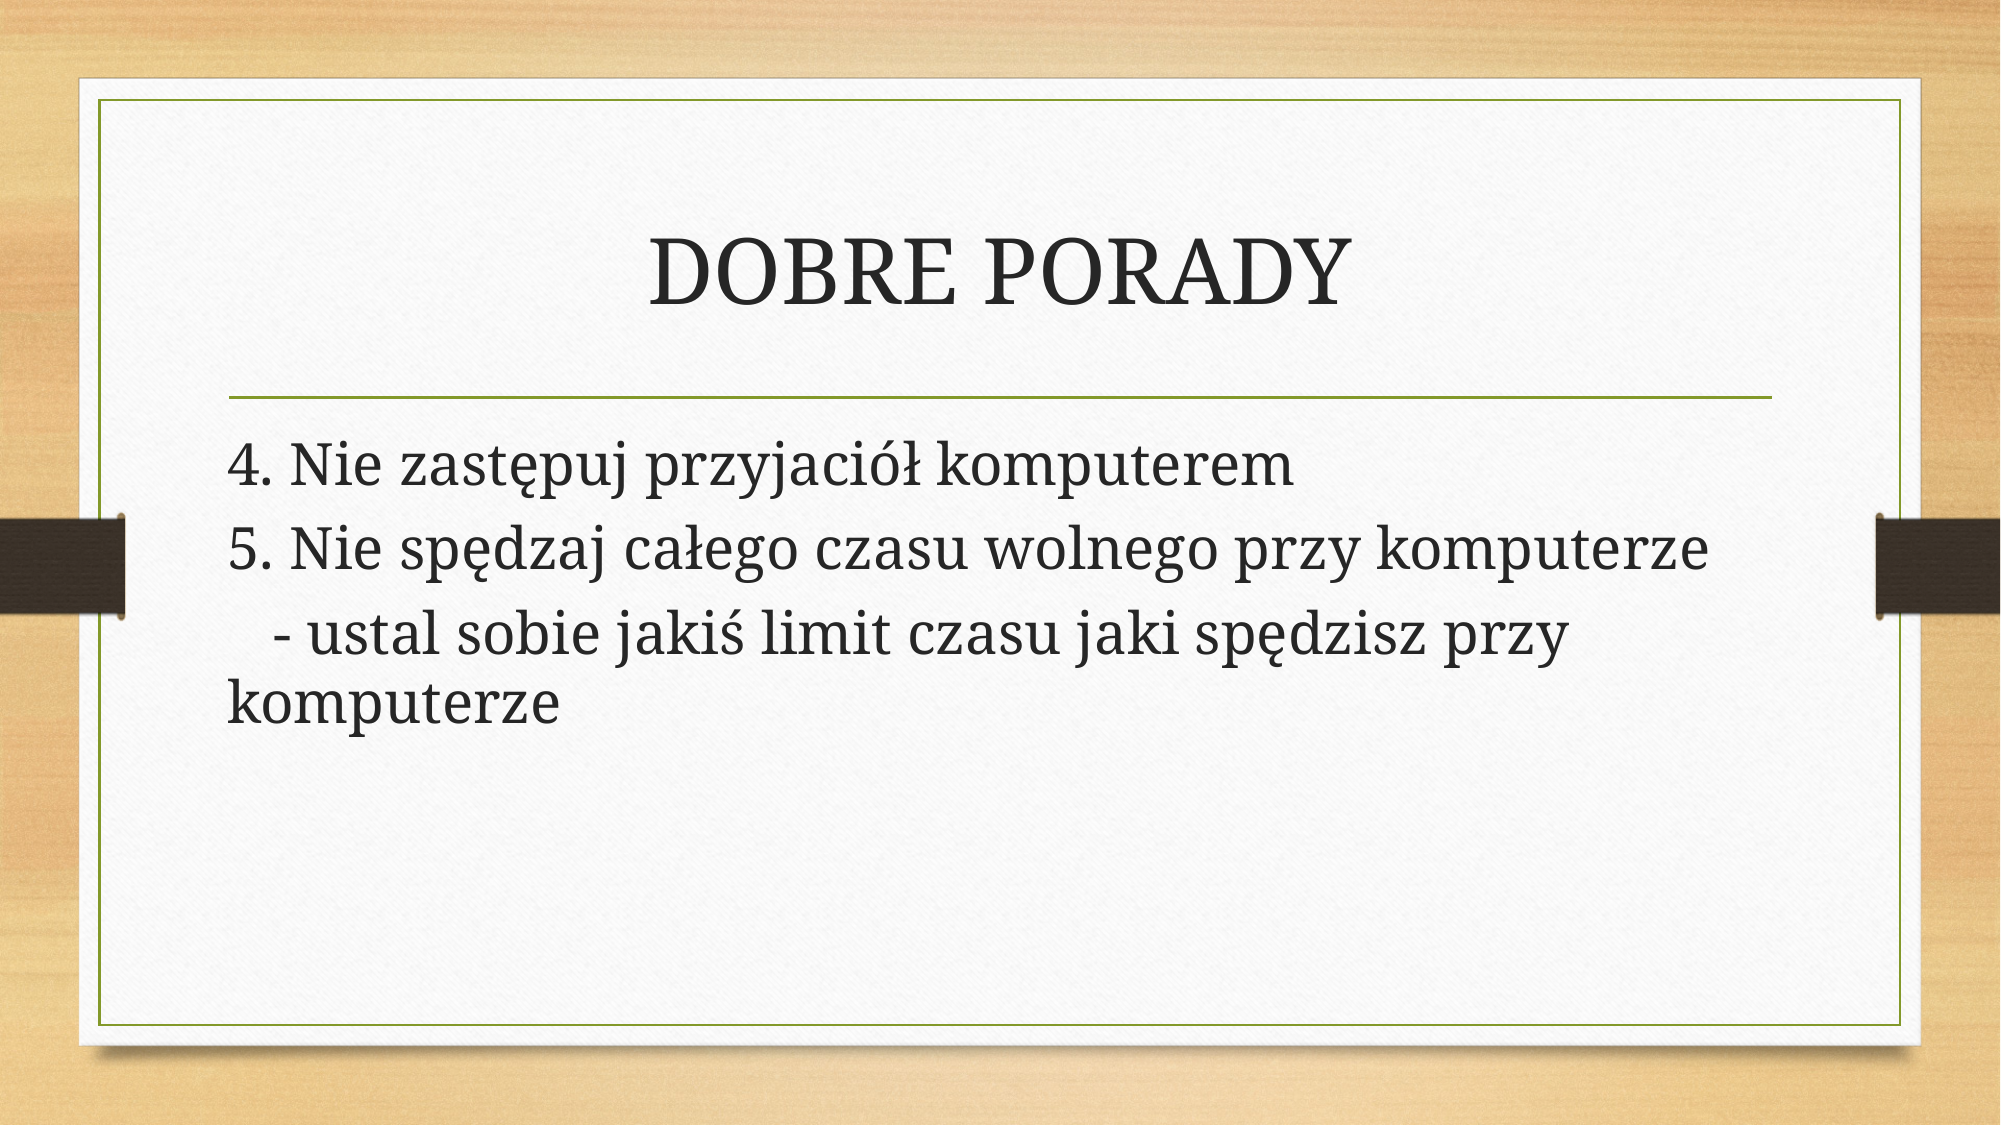

# DOBRE PORADY
4. Nie zastępuj przyjaciół komputerem
5. Nie spędzaj całego czasu wolnego przy komputerze
 - ustal sobie jakiś limit czasu jaki spędzisz przy komputerze